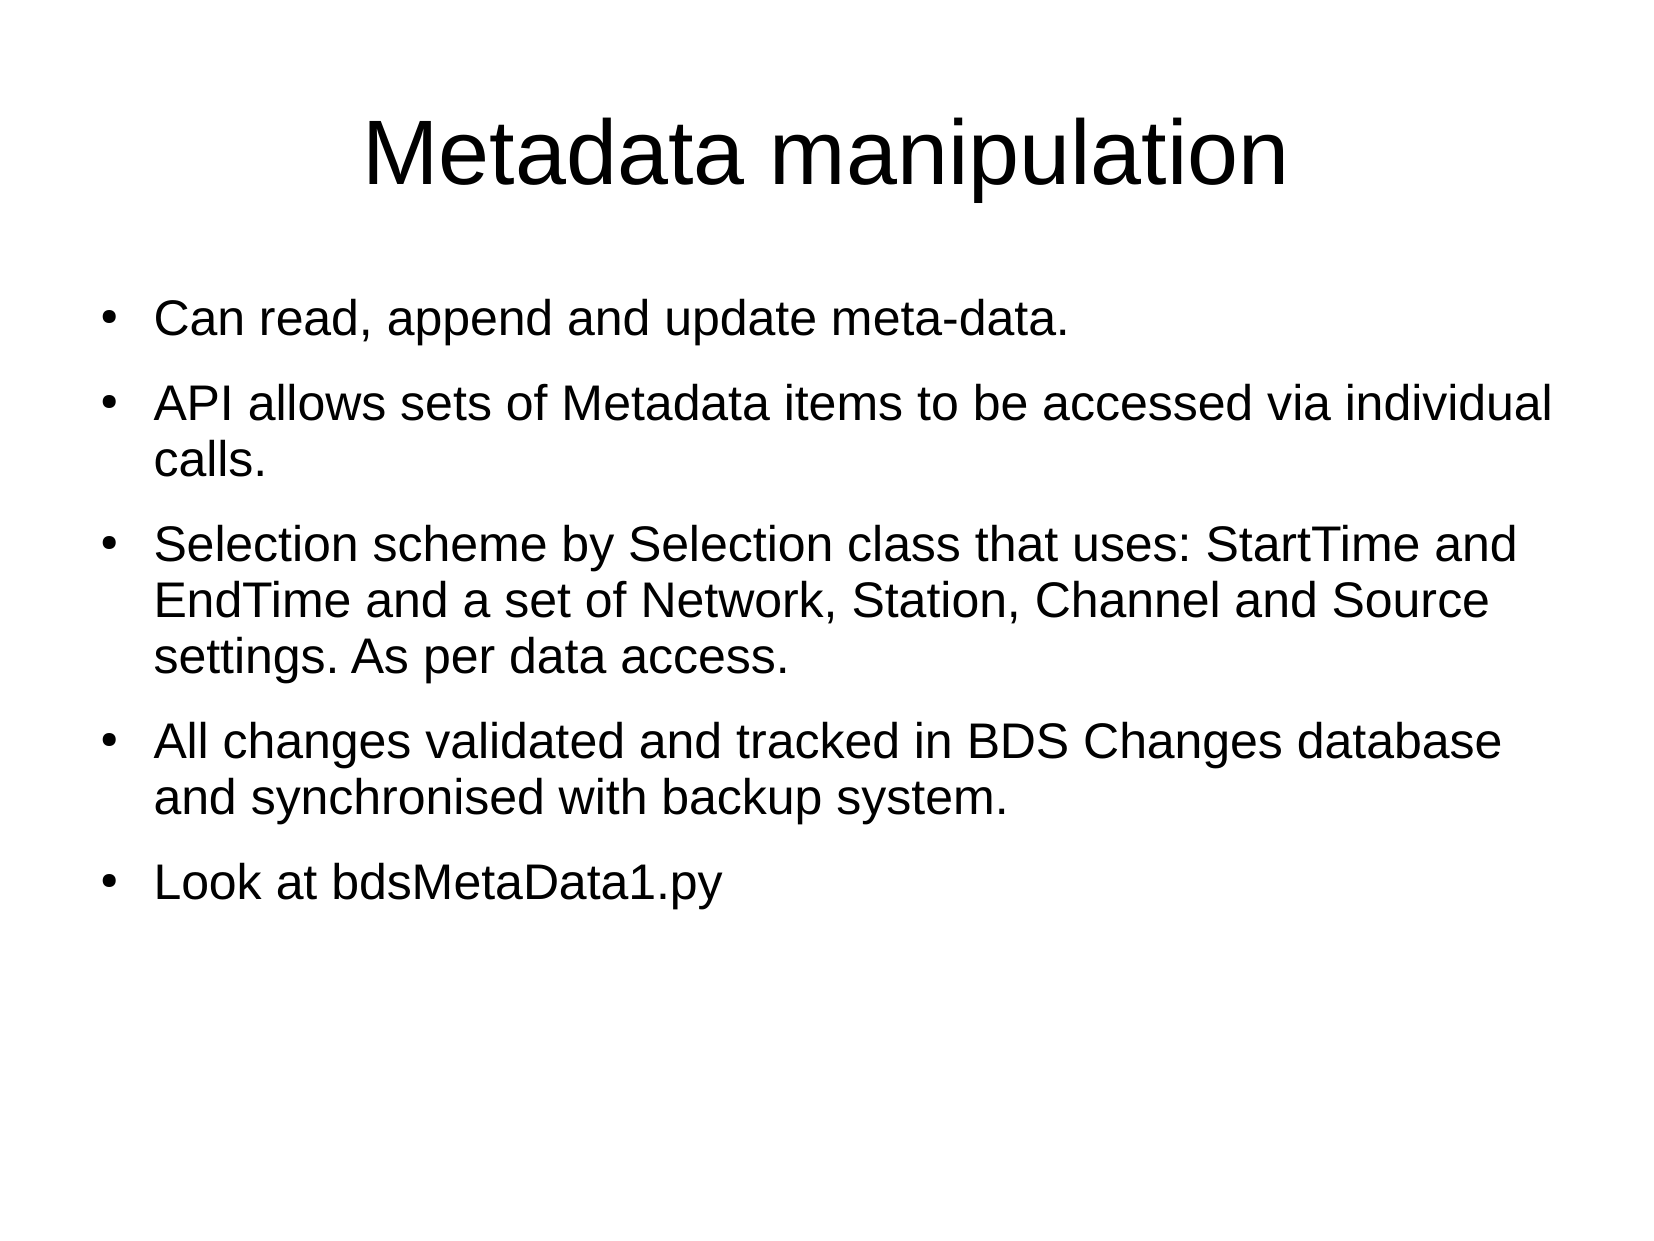

# Metadata manipulation
Can read, append and update meta-data.
API allows sets of Metadata items to be accessed via individual calls.
Selection scheme by Selection class that uses: StartTime and EndTime and a set of Network, Station, Channel and Source settings. As per data access.
All changes validated and tracked in BDS Changes database and synchronised with backup system.
Look at bdsMetaData1.py